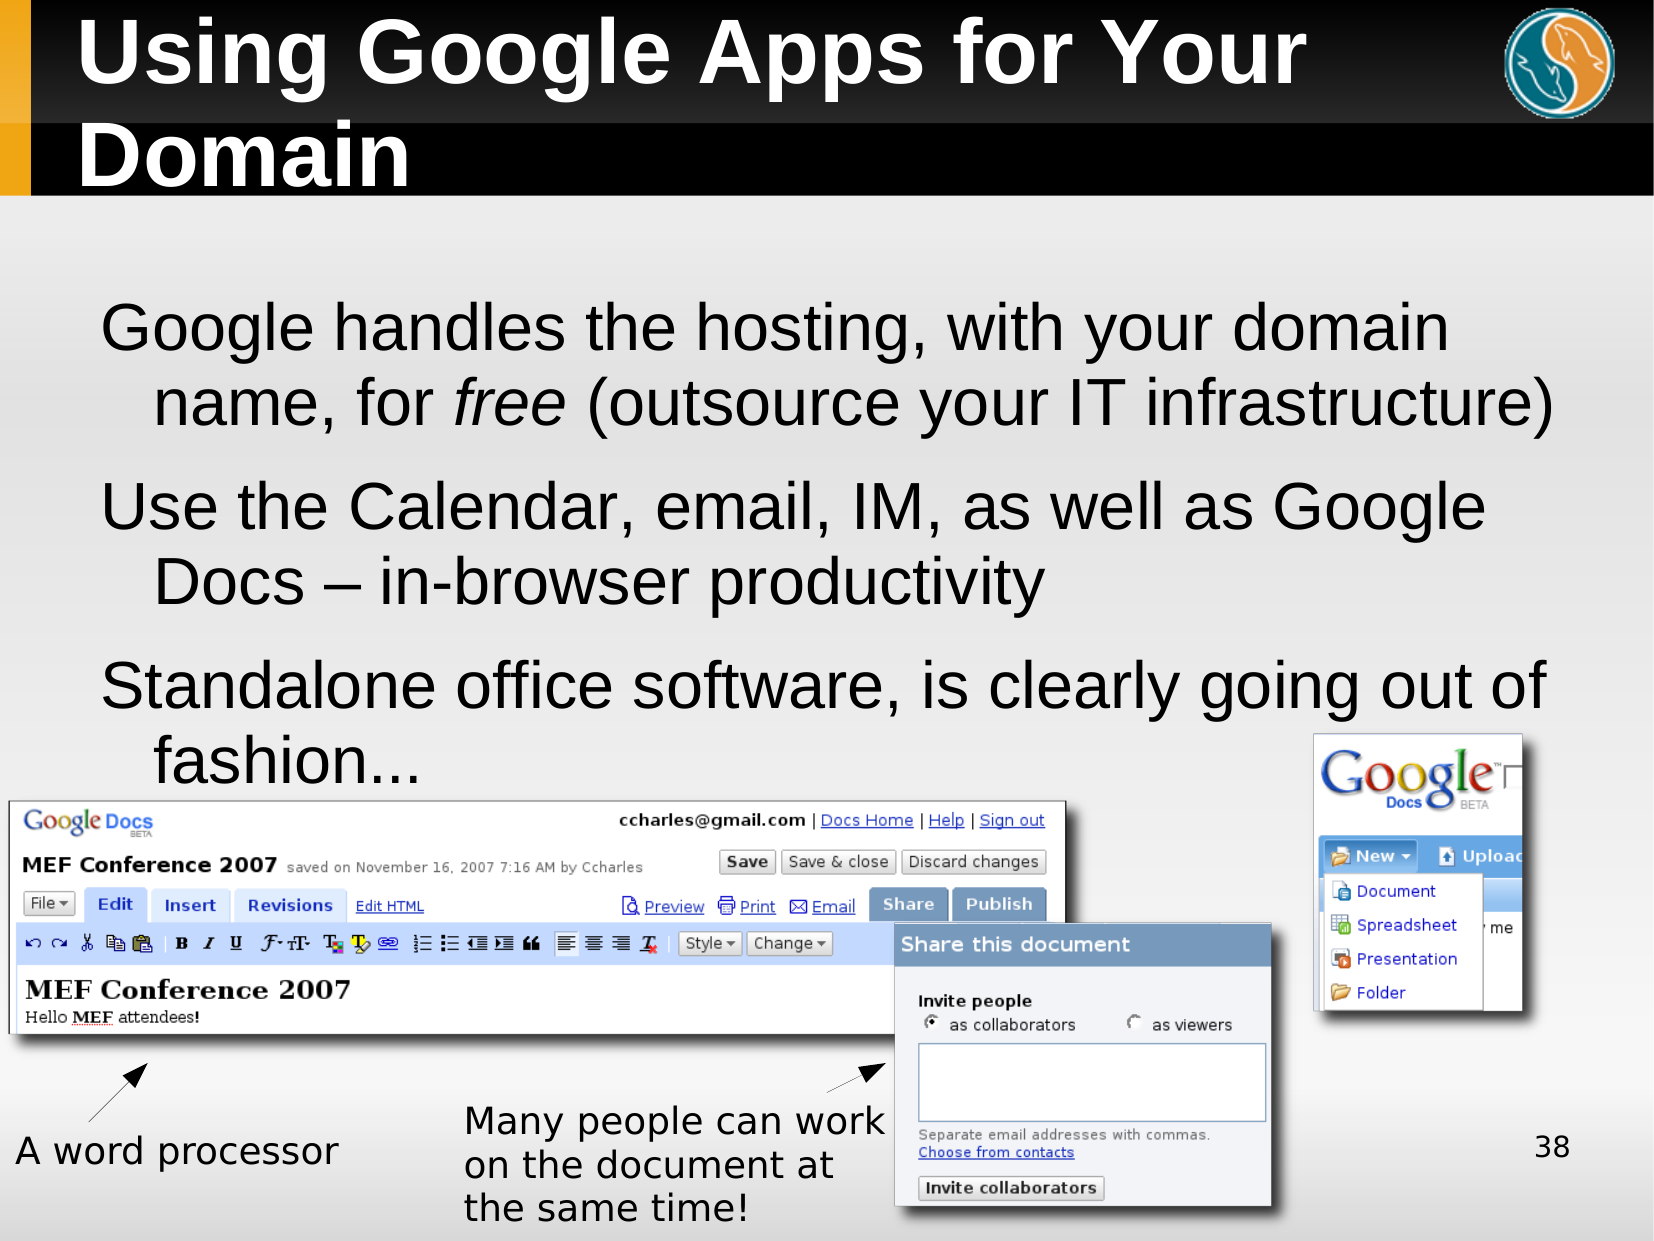

# Using Google Apps for Your Domain
Google handles the hosting, with your domain name, for free (outsource your IT infrastructure)
Use the Calendar, email, IM, as well as Google Docs – in-browser productivity
Standalone office software, is clearly going out of fashion...
Many people can work
on the document at
the same time!
A word processor
38